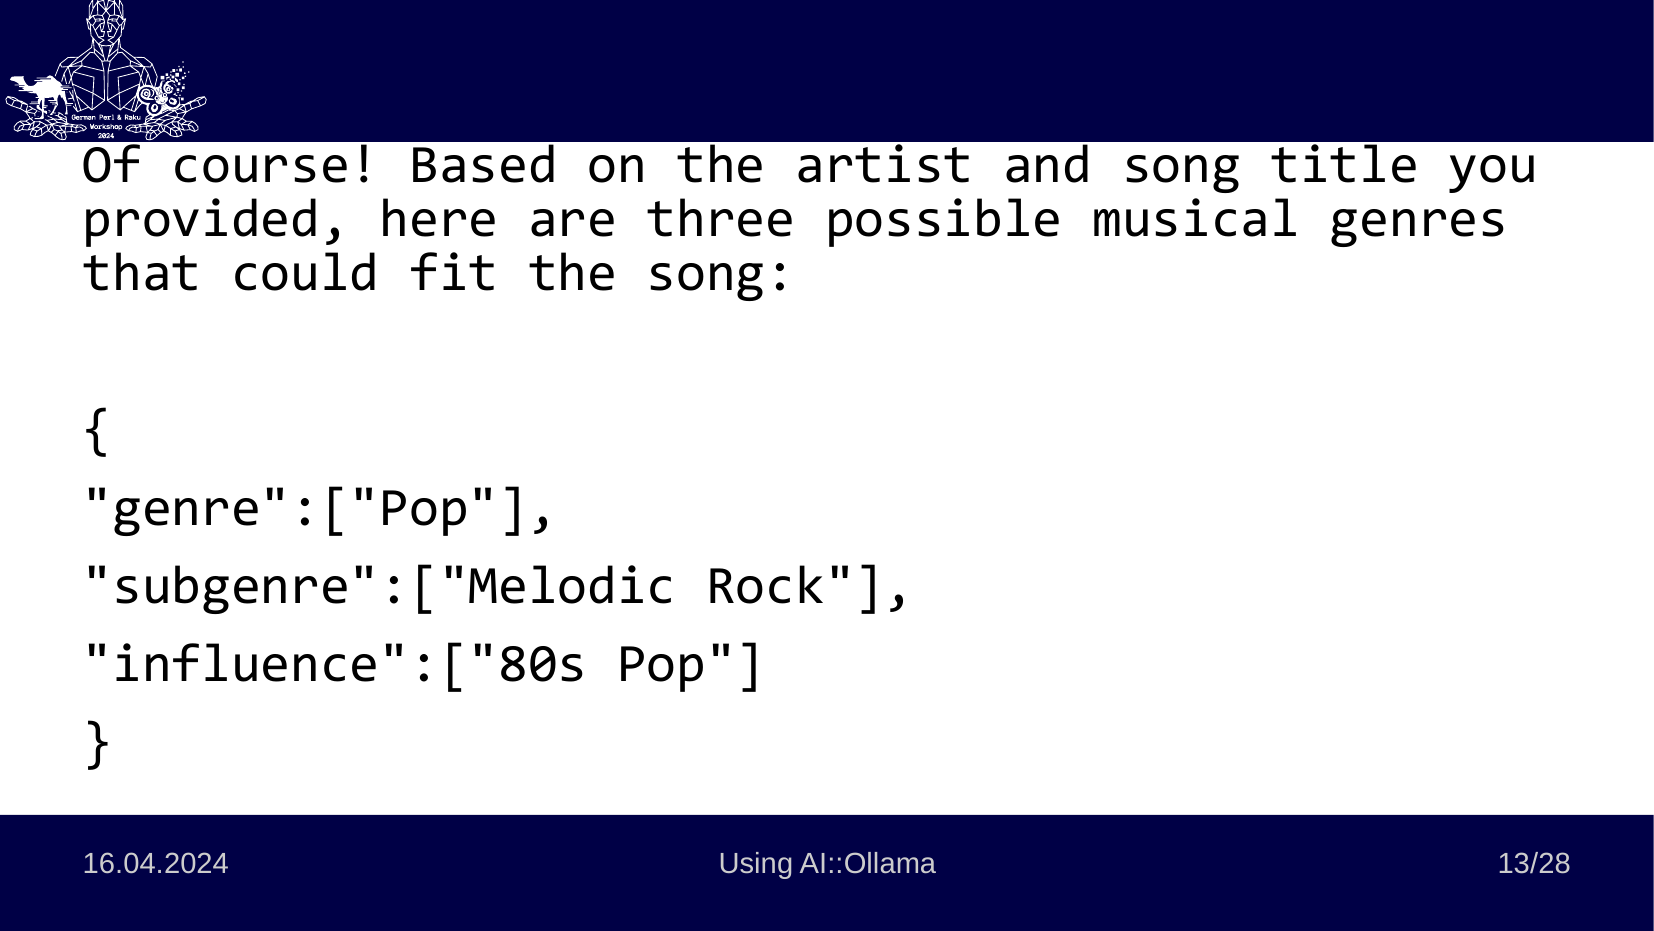

#
Of course! Based on the artist and song title you provided, here are three possible musical genres that could fit the song:
{
"genre":["Pop"],
"subgenre":["Melodic Rock"],
"influence":["80s Pop"]
}
08. März 2019
13